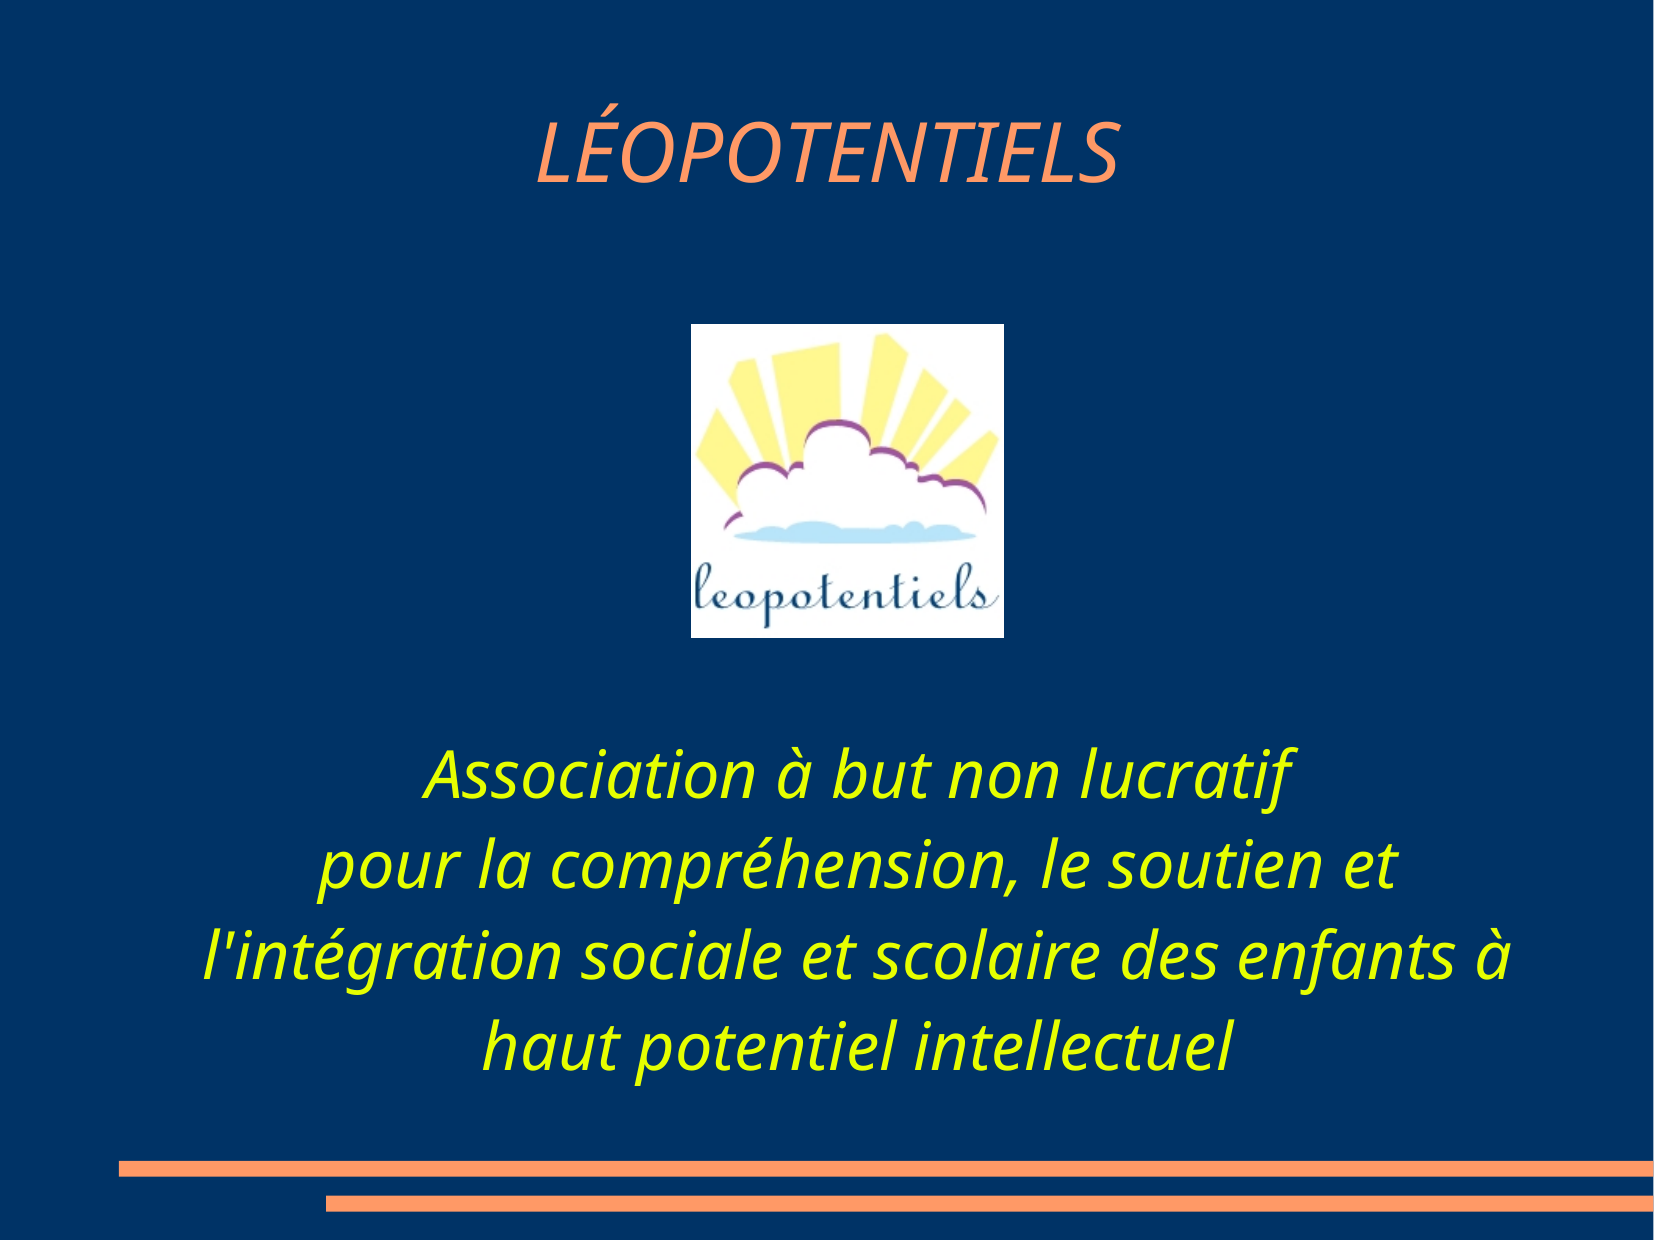

# LÉOPOTENTIELS
Association à but non lucratif
pour la compréhension, le soutien et l'intégration sociale et scolaire des enfants à haut potentiel intellectuel